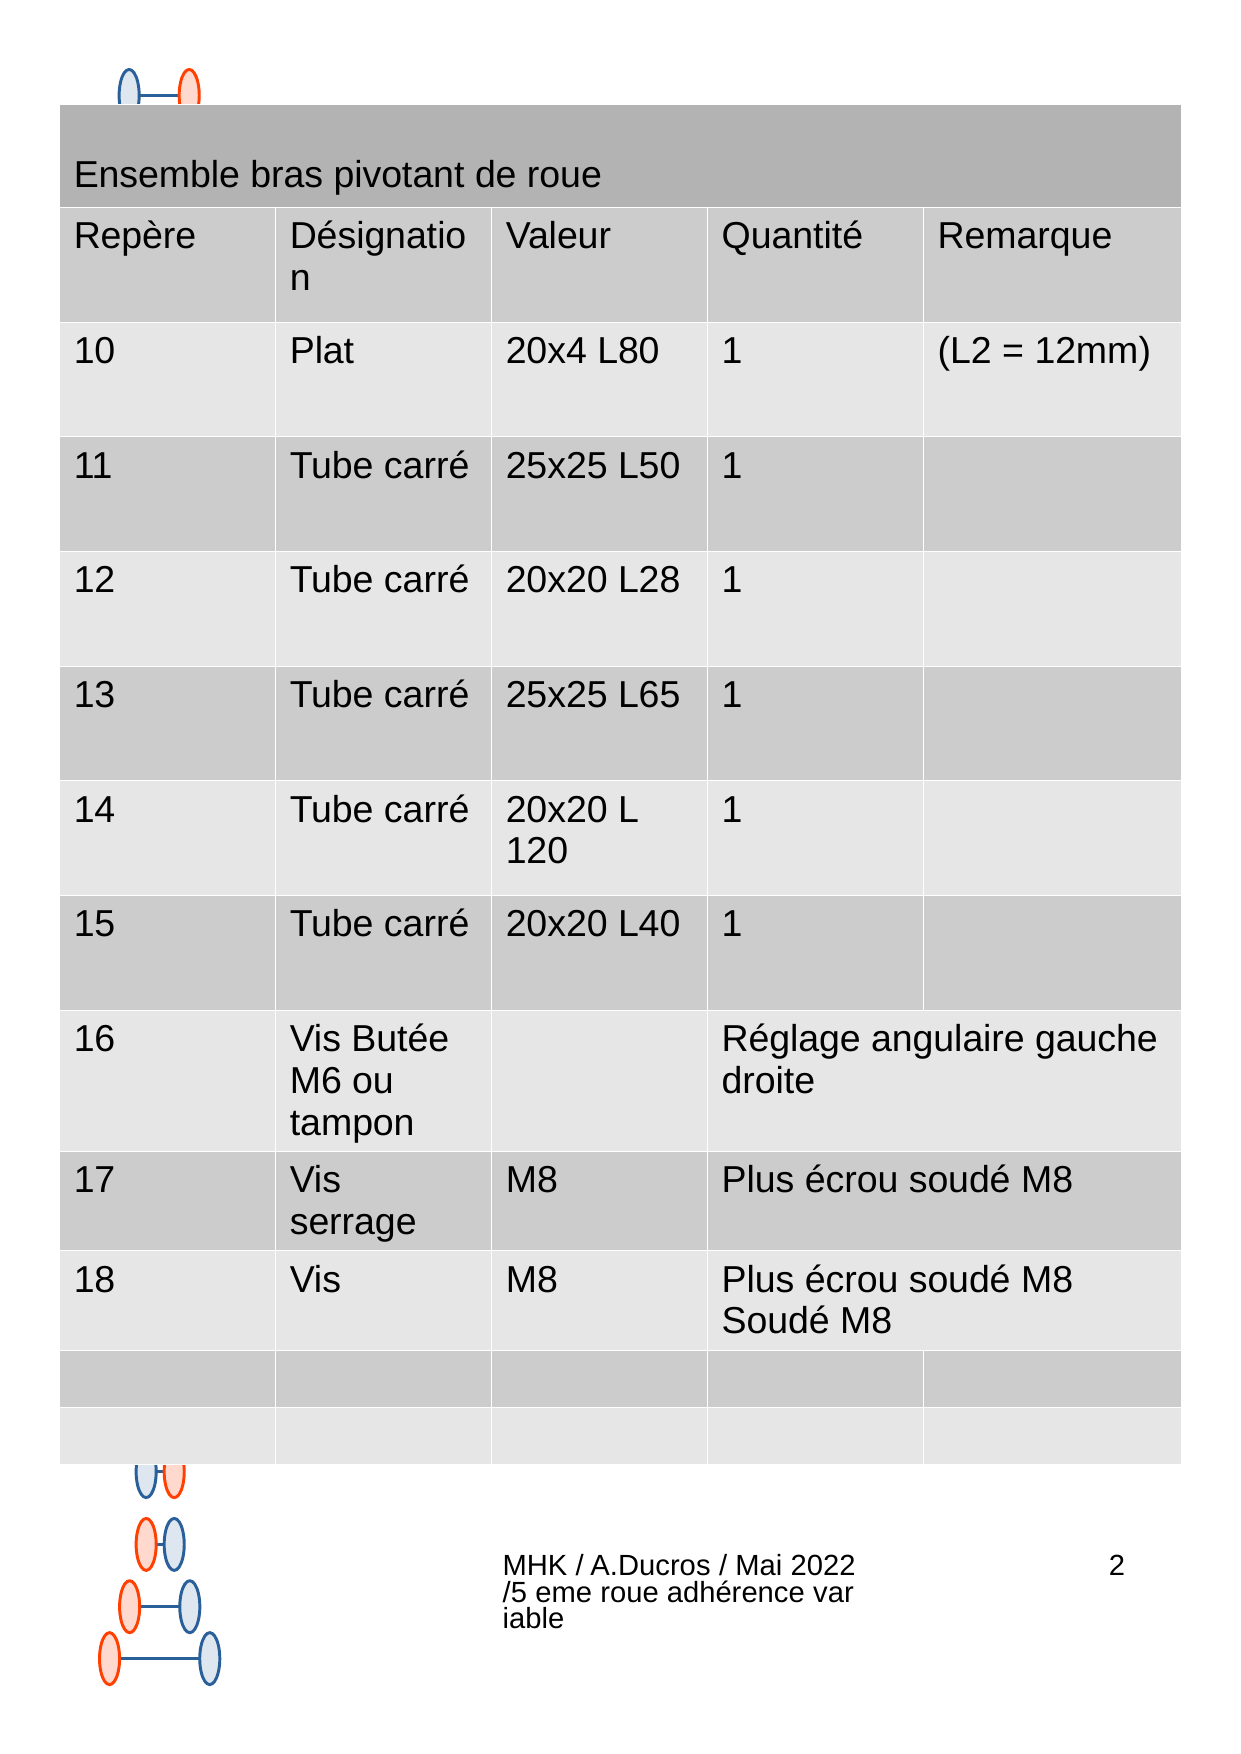

| Ensemble bras pivotant de roue | | | | |
| --- | --- | --- | --- | --- |
| Repère | Désignation | Valeur | Quantité | Remarque |
| 10 | Plat | 20x4 L80 | 1 | (L2 = 12mm) |
| 11 | Tube carré | 25x25 L50 | 1 | |
| 12 | Tube carré | 20x20 L28 | 1 | |
| 13 | Tube carré | 25x25 L65 | 1 | |
| 14 | Tube carré | 20x20 L 120 | 1 | |
| 15 | Tube carré | 20x20 L40 | 1 | |
| 16 | Vis Butée M6 ou tampon | | Réglage angulaire gauche droite | |
| 17 | Vis serrage | M8 | Plus écrou soudé M8 | |
| 18 | Vis | M8 | Plus écrou soudé M8 Soudé M8 | |
| | | | | |
| | | | | |
MHK / A.Ducros / Mai 2022/5 eme roue adhérence variable
2